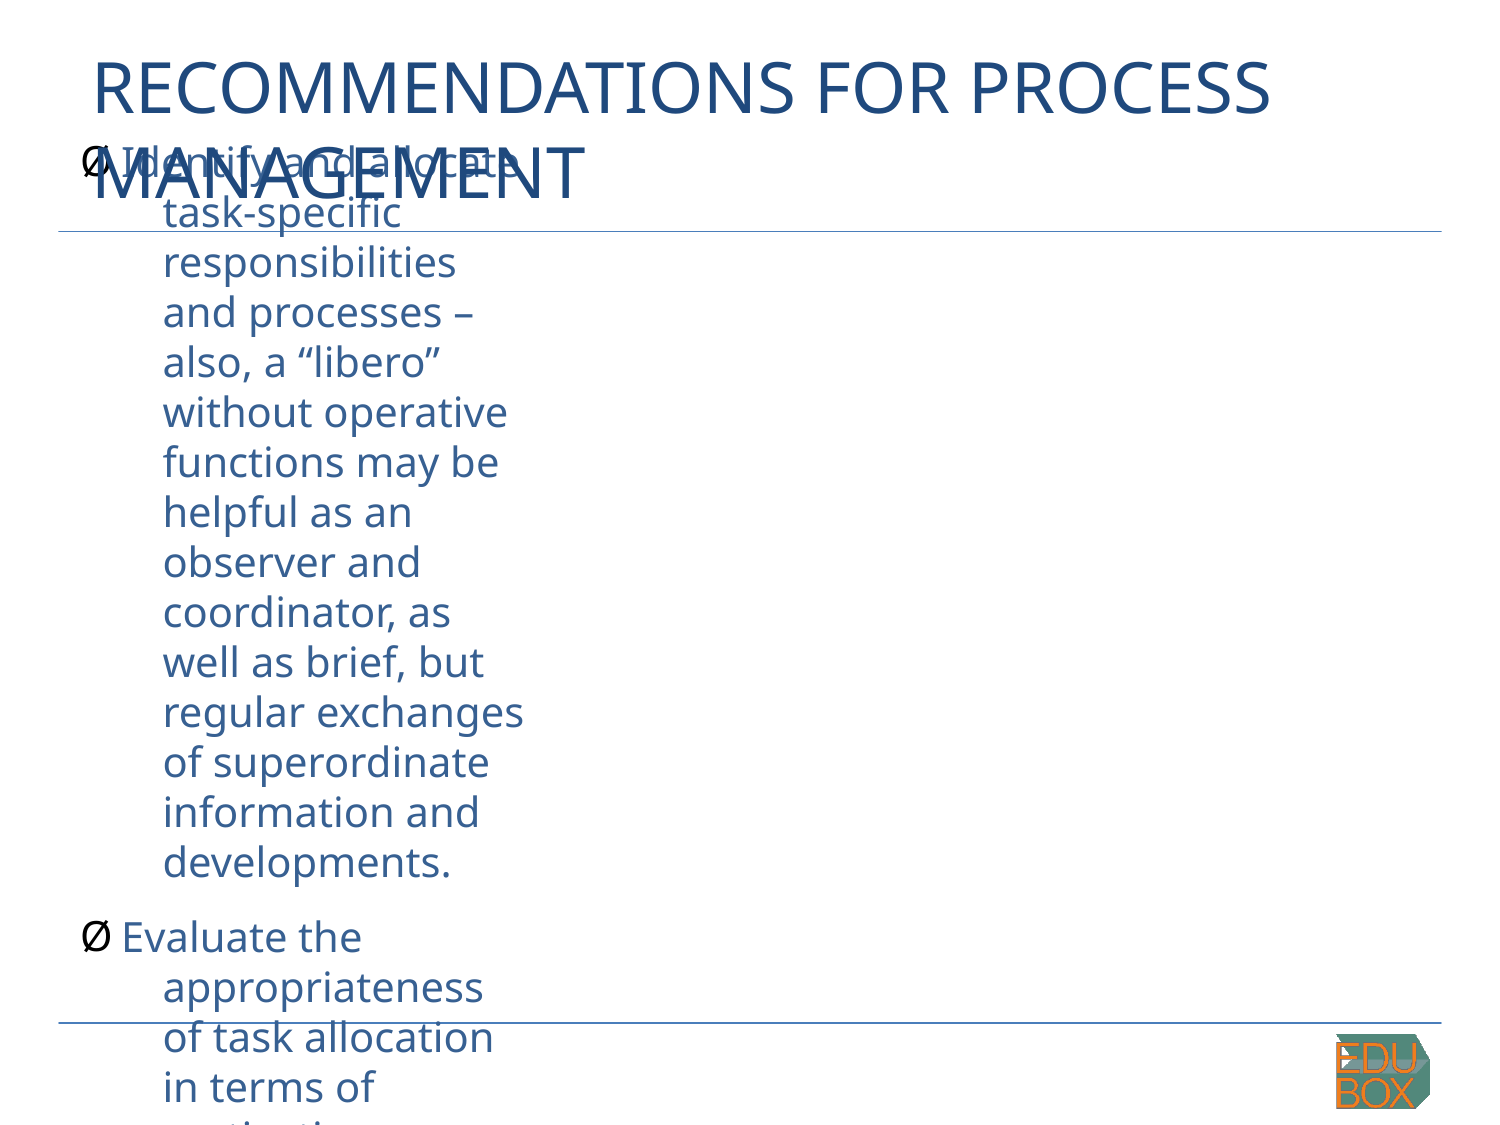

RECOMMENDATIONS FOR PROCESS MANAGEMENT
# Identify and allocate task-specific responsibilities and processes – also, a “libero” without operative functions may be helpful as an observer and coordinator, as well as brief, but regular exchanges of superordinate information and developments.
Evaluate the appropriateness of task allocation in terms of motivation
and competence regularly and before stress and frustration set in –
but maintain trust in the task completion in the meantime.
Visualize central terms and data visibly for all, not only as background information, but as a focus of collective attention.
Acknowledge success and positive results and celebrate them together.